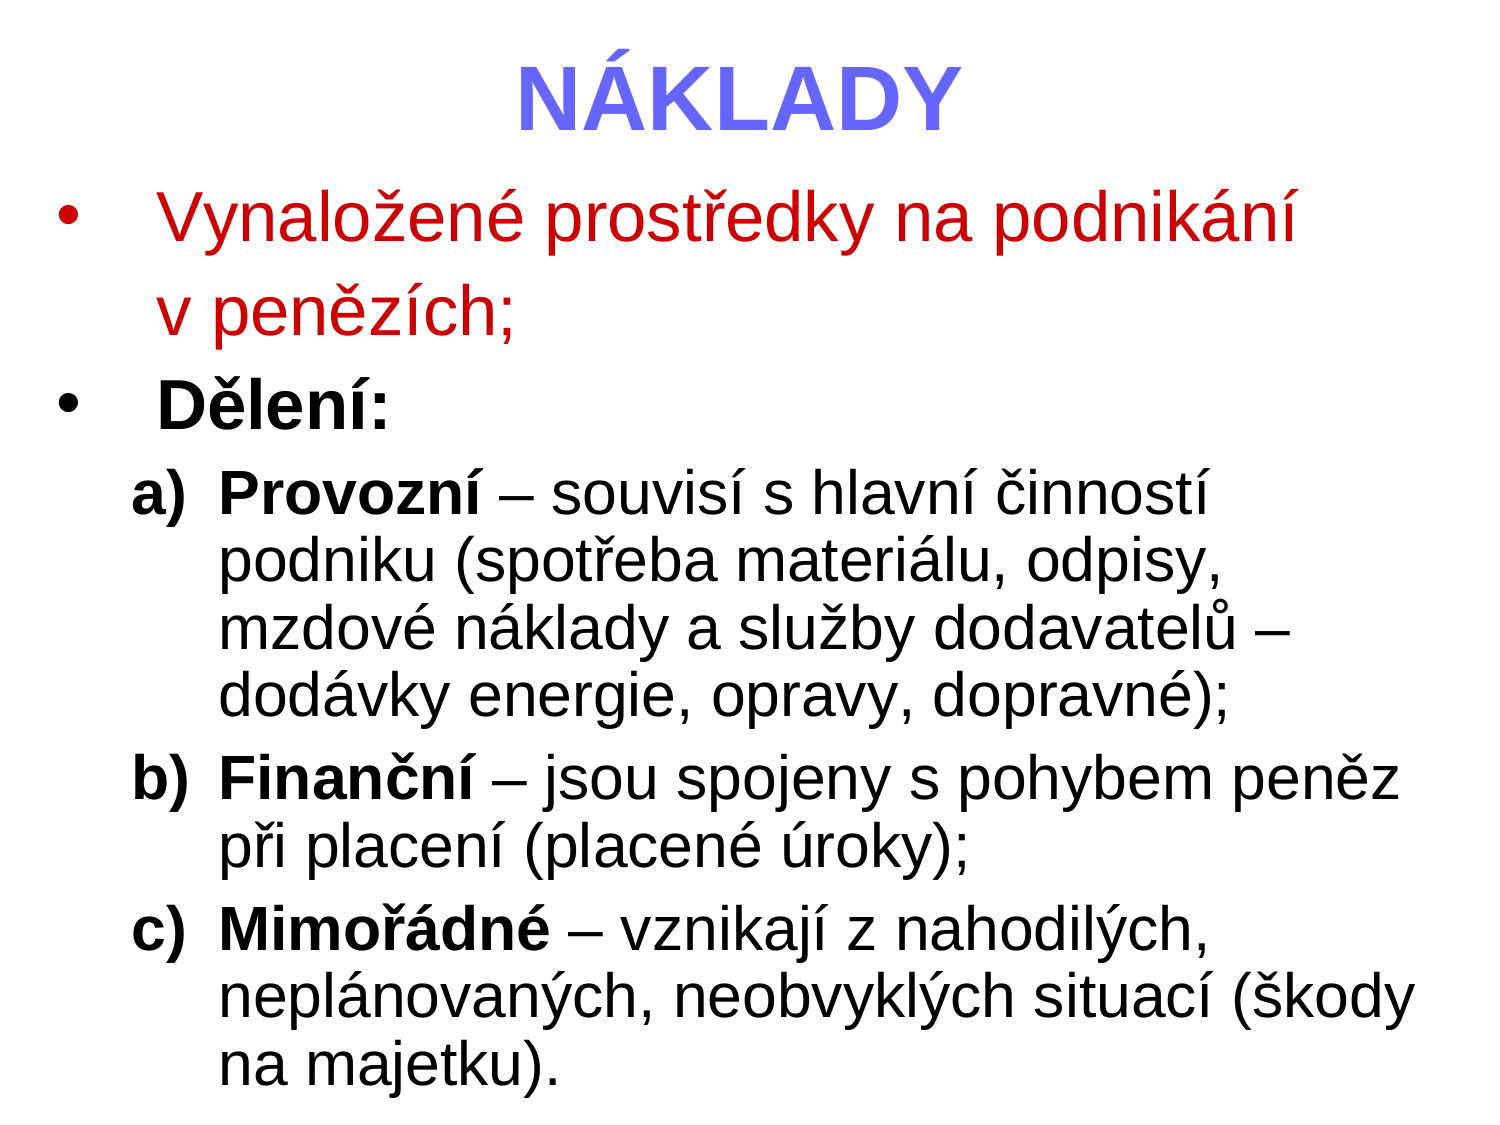

# NÁKLADY
Vynaložené prostředky na podnikání
	v penězích;
Dělení:
Provozní – souvisí s hlavní činností podniku (spotřeba materiálu, odpisy, mzdové náklady a služby dodavatelů – dodávky energie, opravy, dopravné);
Finanční – jsou spojeny s pohybem peněz při placení (placené úroky);
Mimořádné – vznikají z nahodilých, neplánovaných, neobvyklých situací (škody na majetku).